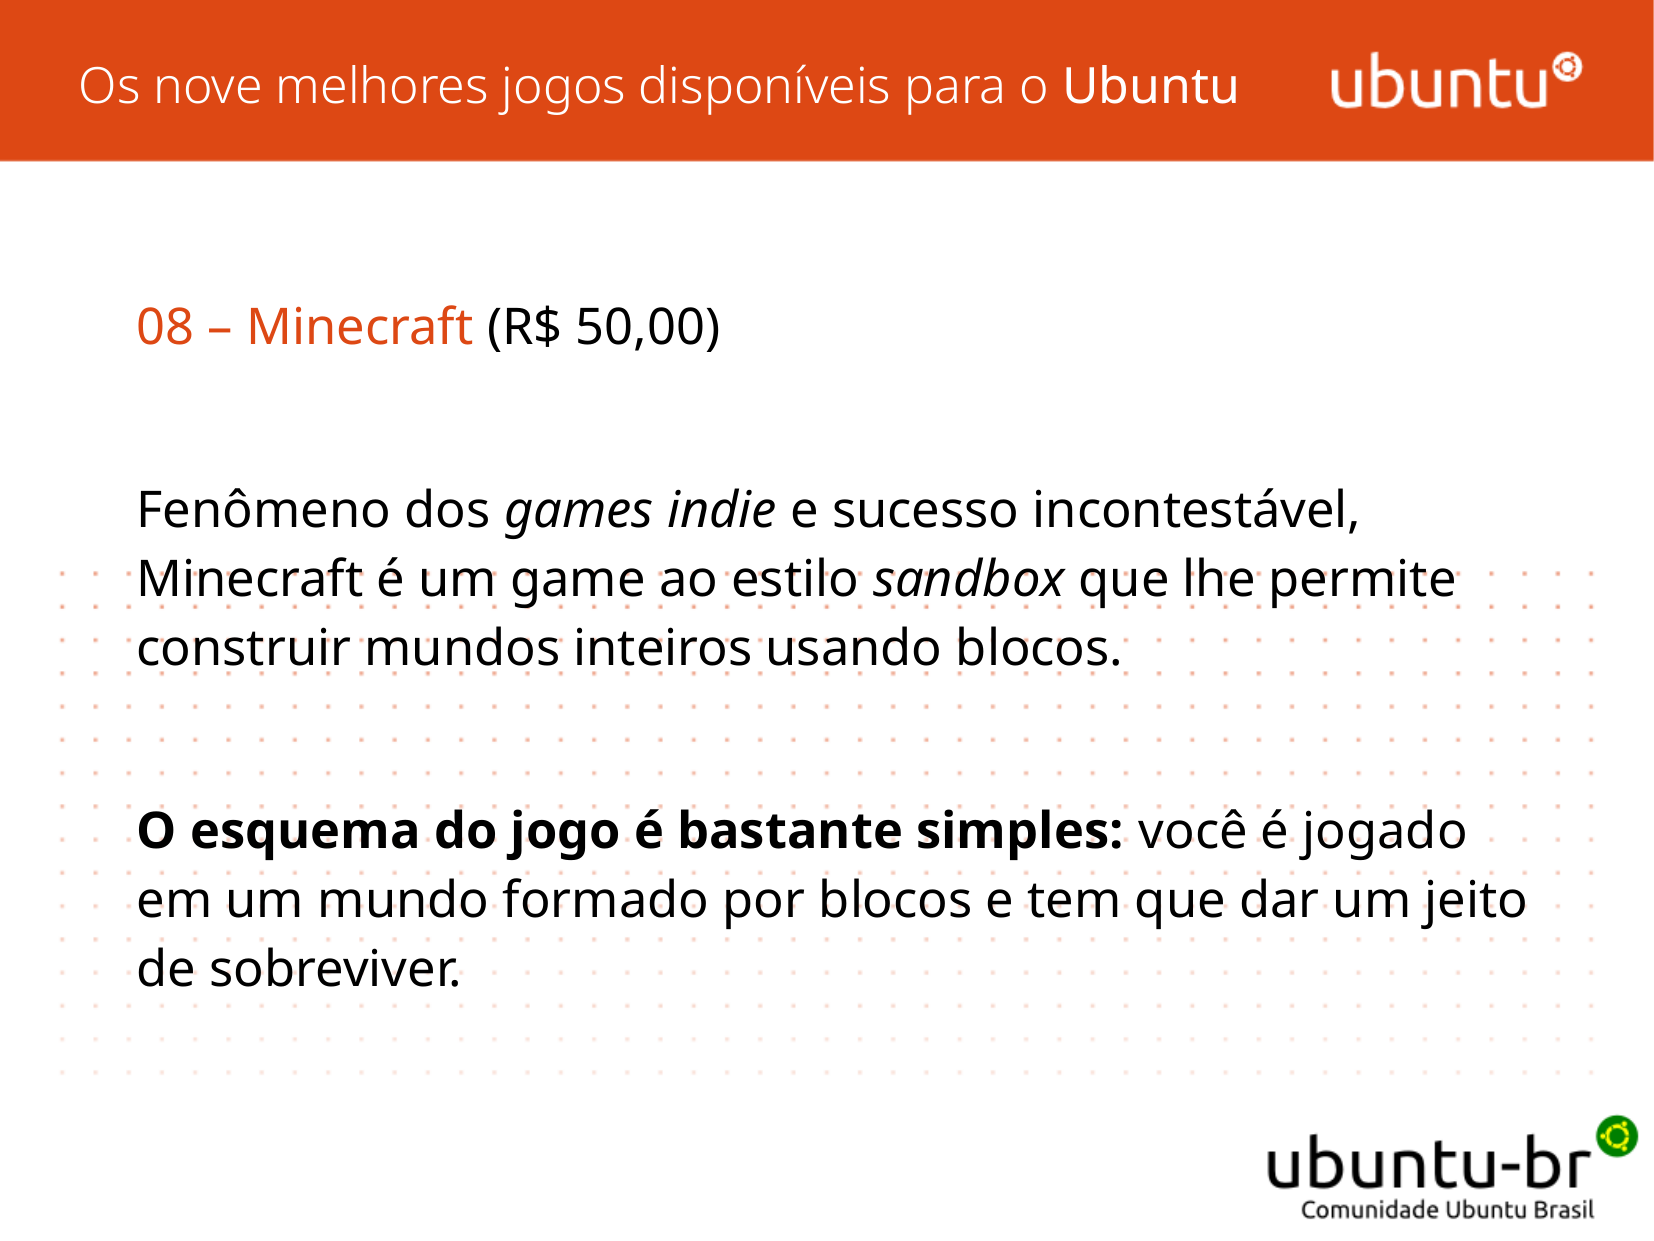

Os nove melhores jogos disponíveis para o Ubuntu
# 08 – Minecraft (R$ 50,00)
Fenômeno dos games indie e sucesso incontestável, Minecraft é um game ao estilo sandbox que lhe permite construir mundos inteiros usando blocos.
O esquema do jogo é bastante simples: você é jogado em um mundo formado por blocos e tem que dar um jeito de sobreviver.